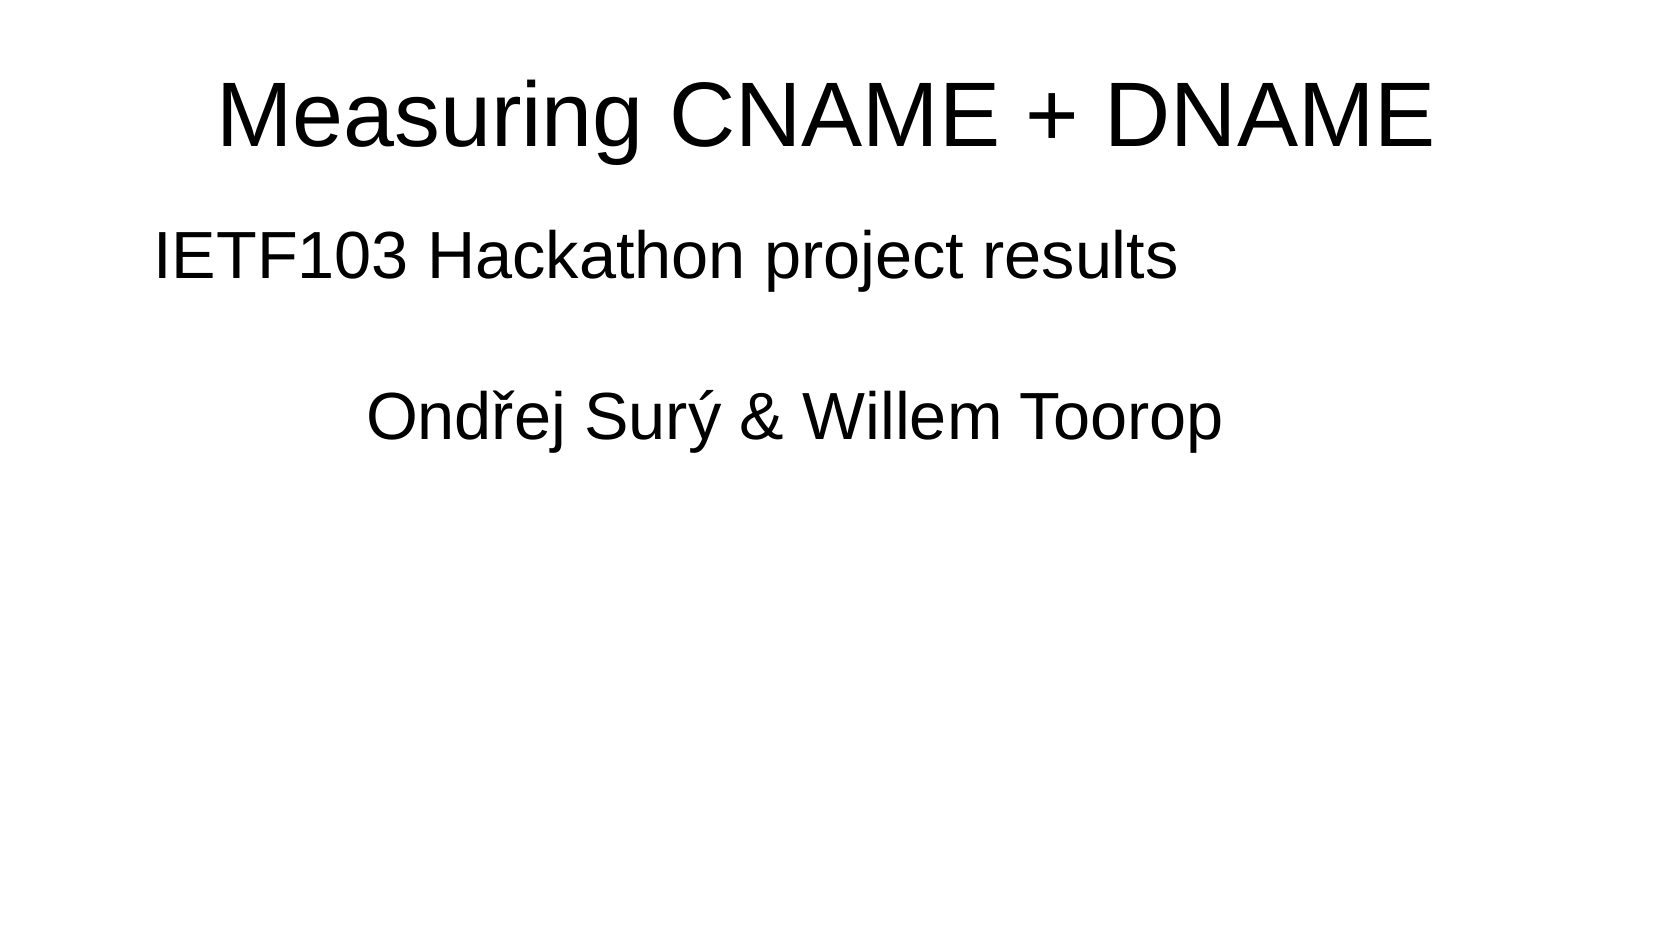

# Measuring CNAME + DNAME
IETF103 Hackathon project results
Ondřej Surý & Willem Toorop